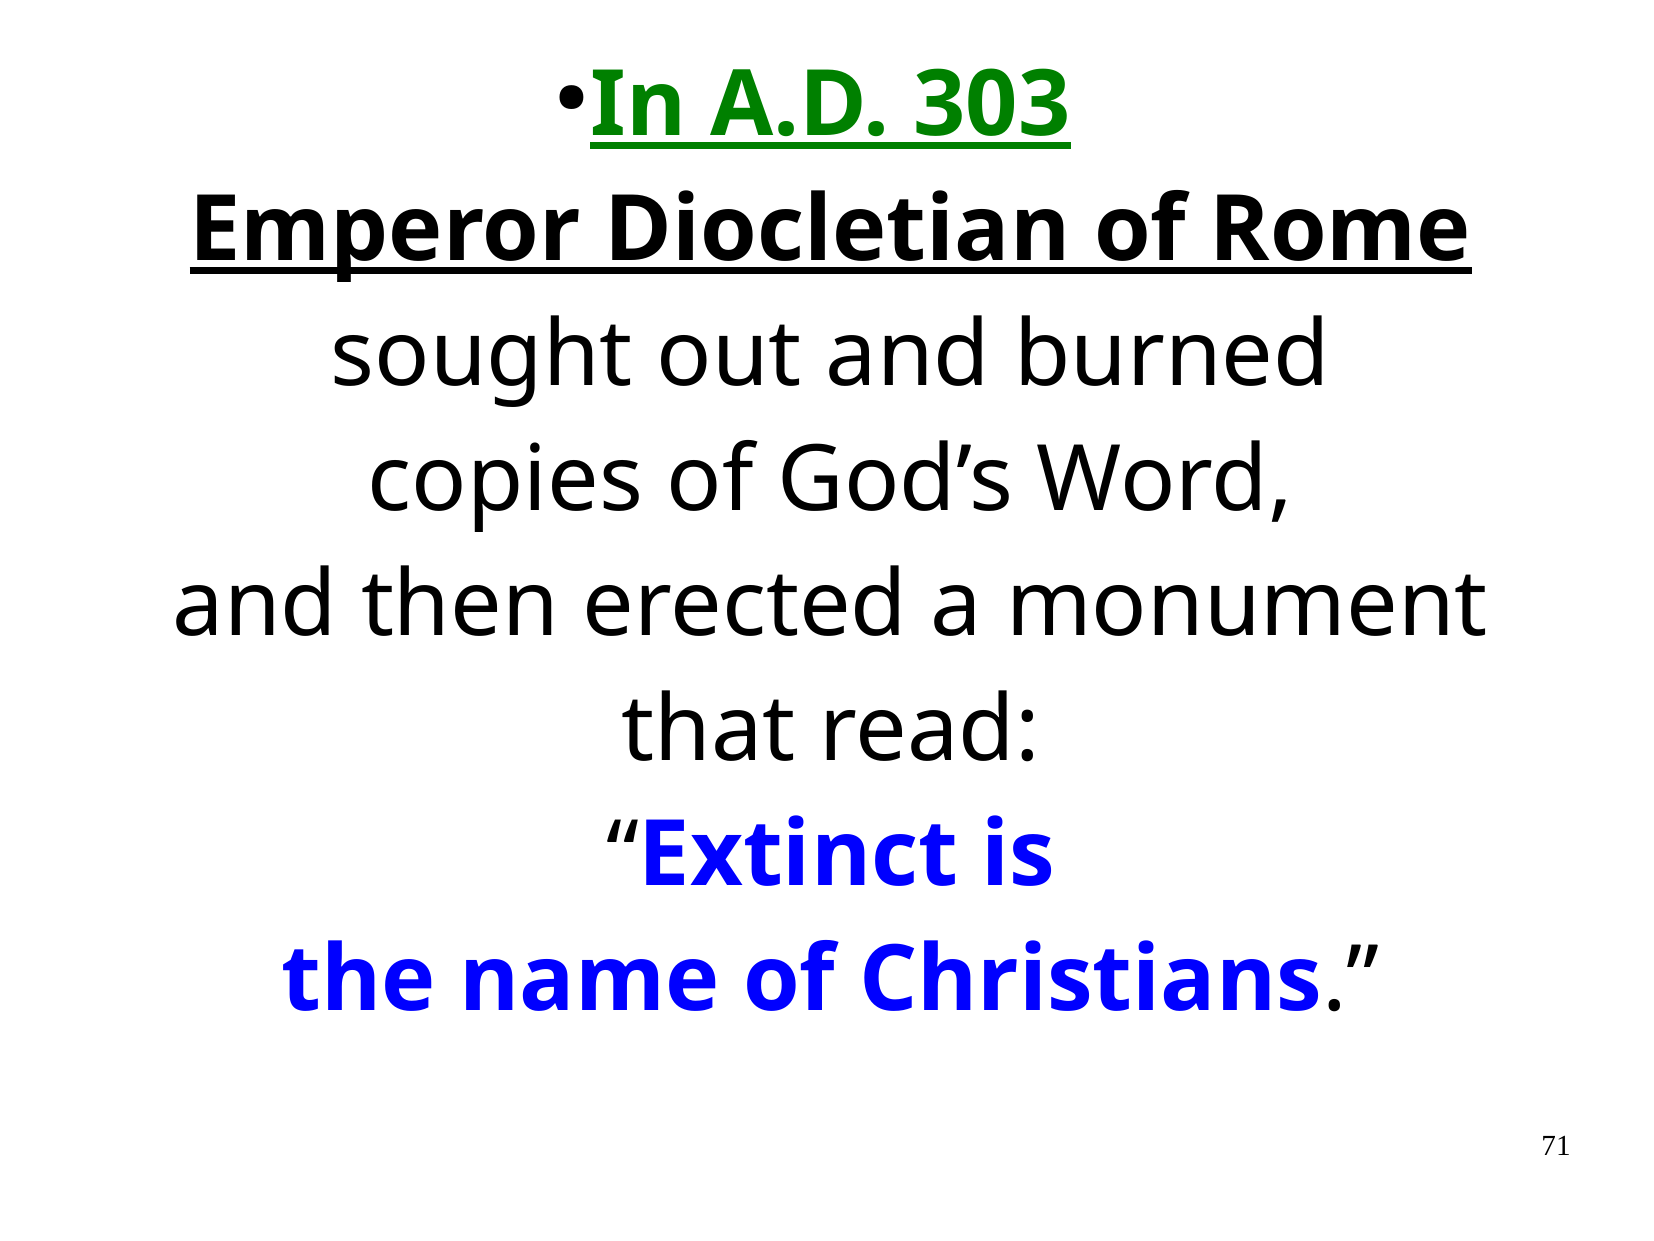

# In A.D. 303 Emperor Diocletian of Rome sought out and burned copies of God’s Word, and then erected a monument that read: “Extinct is the name of Christians.”
71